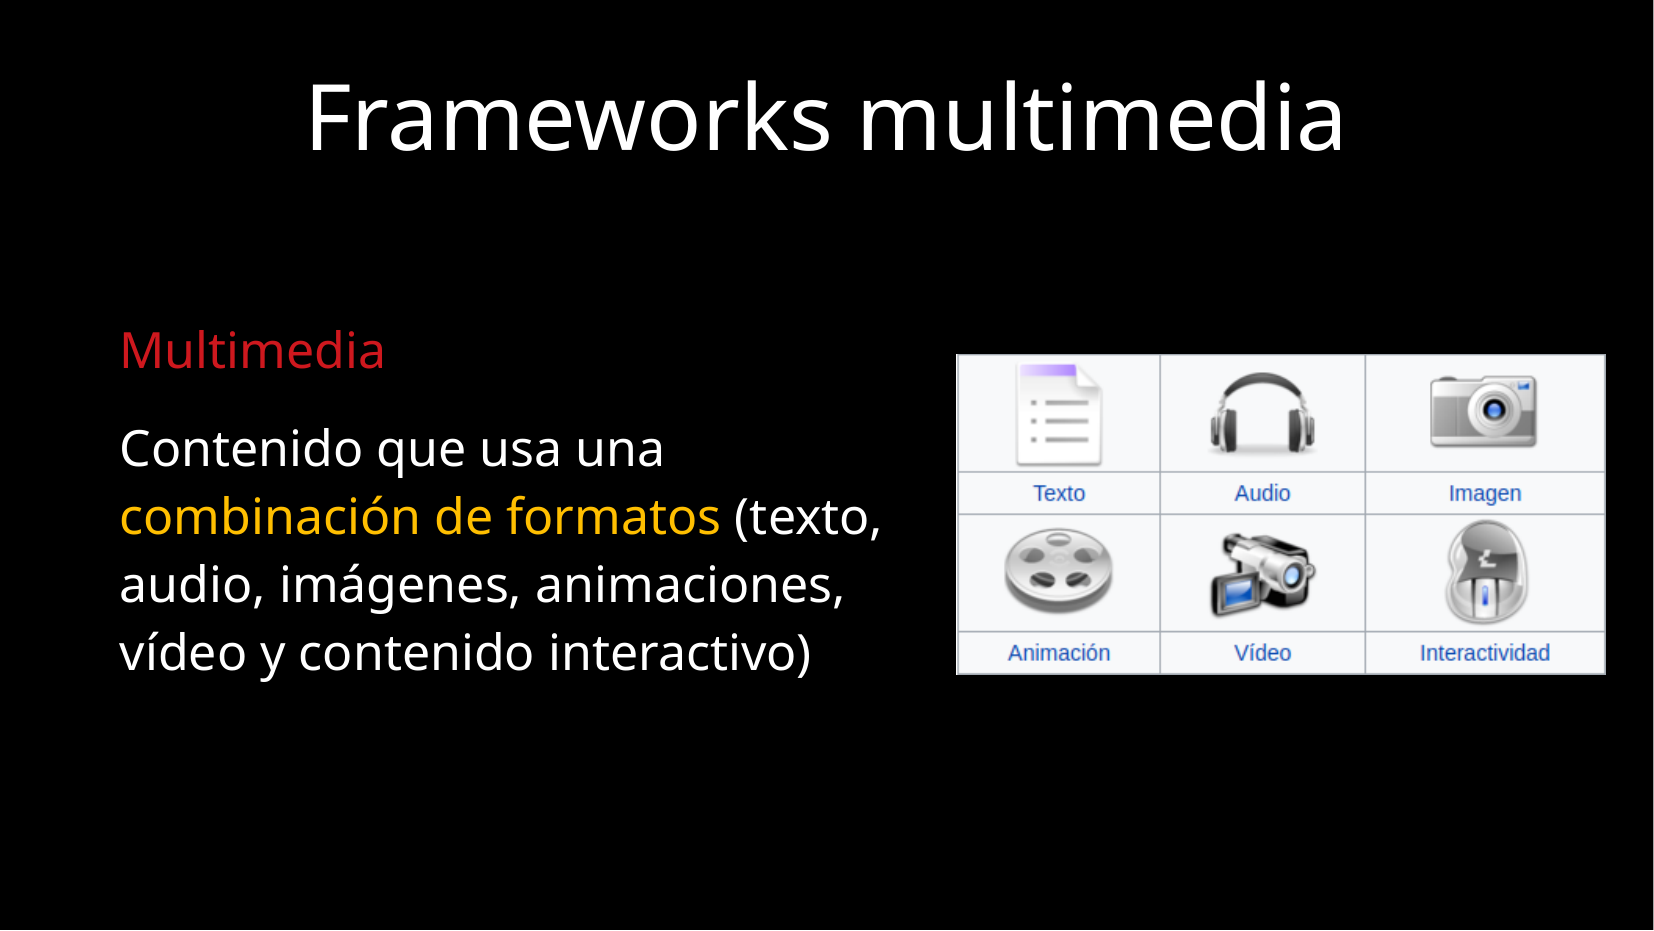

# Frameworks multimedia
Multimedia
Contenido que usa una combinación de formatos (texto,
audio, imágenes, animaciones, vídeo y contenido interactivo)